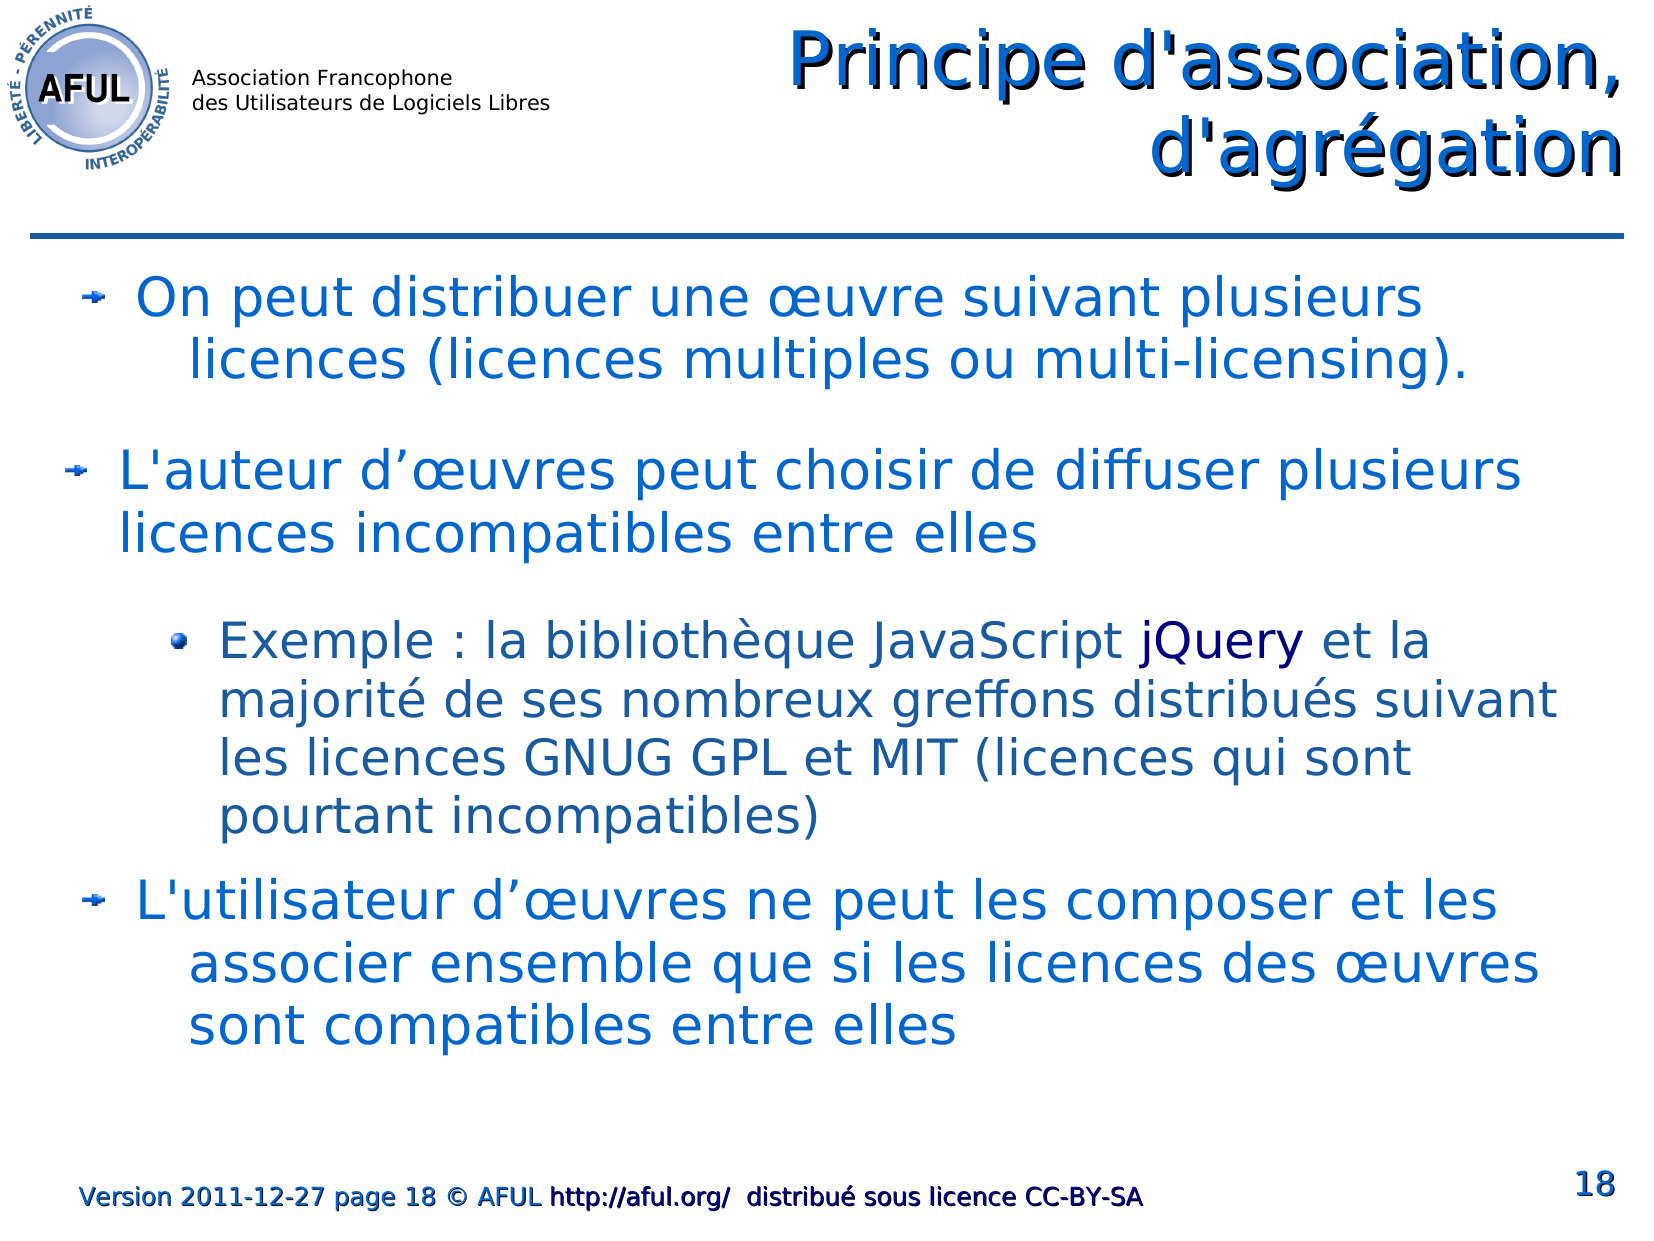

# Principe d'association, d'agrégation
On peut distribuer une œuvre suivant plusieurs licences (licences multiples ou multi-licensing).
L'auteur d’œuvres peut choisir de diffuser plusieurs licences incompatibles entre elles
Exemple : la bibliothèque JavaScript jQuery et la majorité de ses nombreux greffons distribués suivant les licences GNUG GPL et MIT (licences qui sont pourtant incompatibles)
L'utilisateur d’œuvres ne peut les composer et les associer ensemble que si les licences des œuvres sont compatibles entre elles